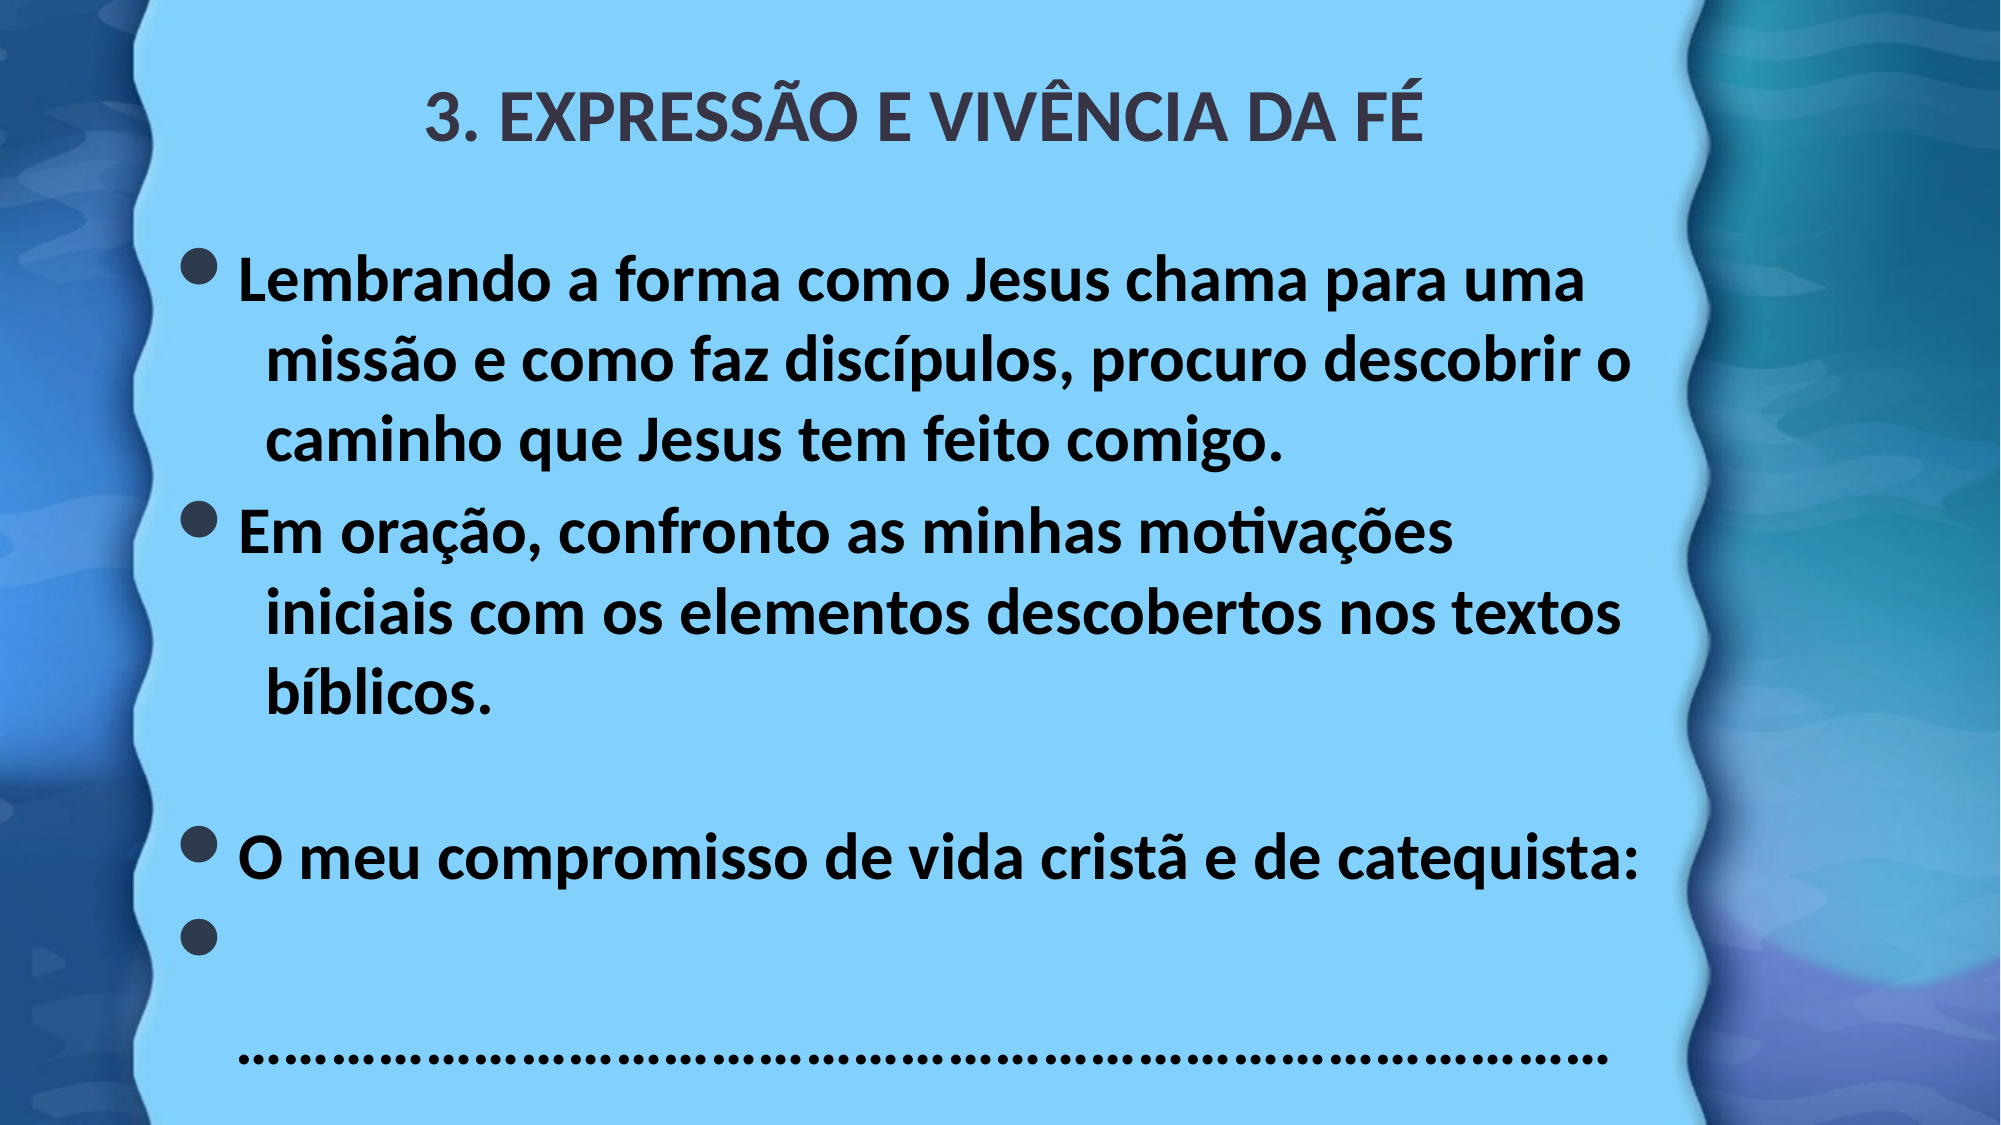

# 3. EXPRESSÃO E VIVÊNCIA DA FÉ
Lembrando a forma como Jesus chama para uma missão e como faz discípulos, procuro descobrir o caminho que Jesus tem feito comigo.
Em oração, confronto as minhas motivações iniciais com os elementos descobertos nos textos bíblicos.
O meu compromisso de vida cristã e de catequista:
 ……………………………………………………………………………